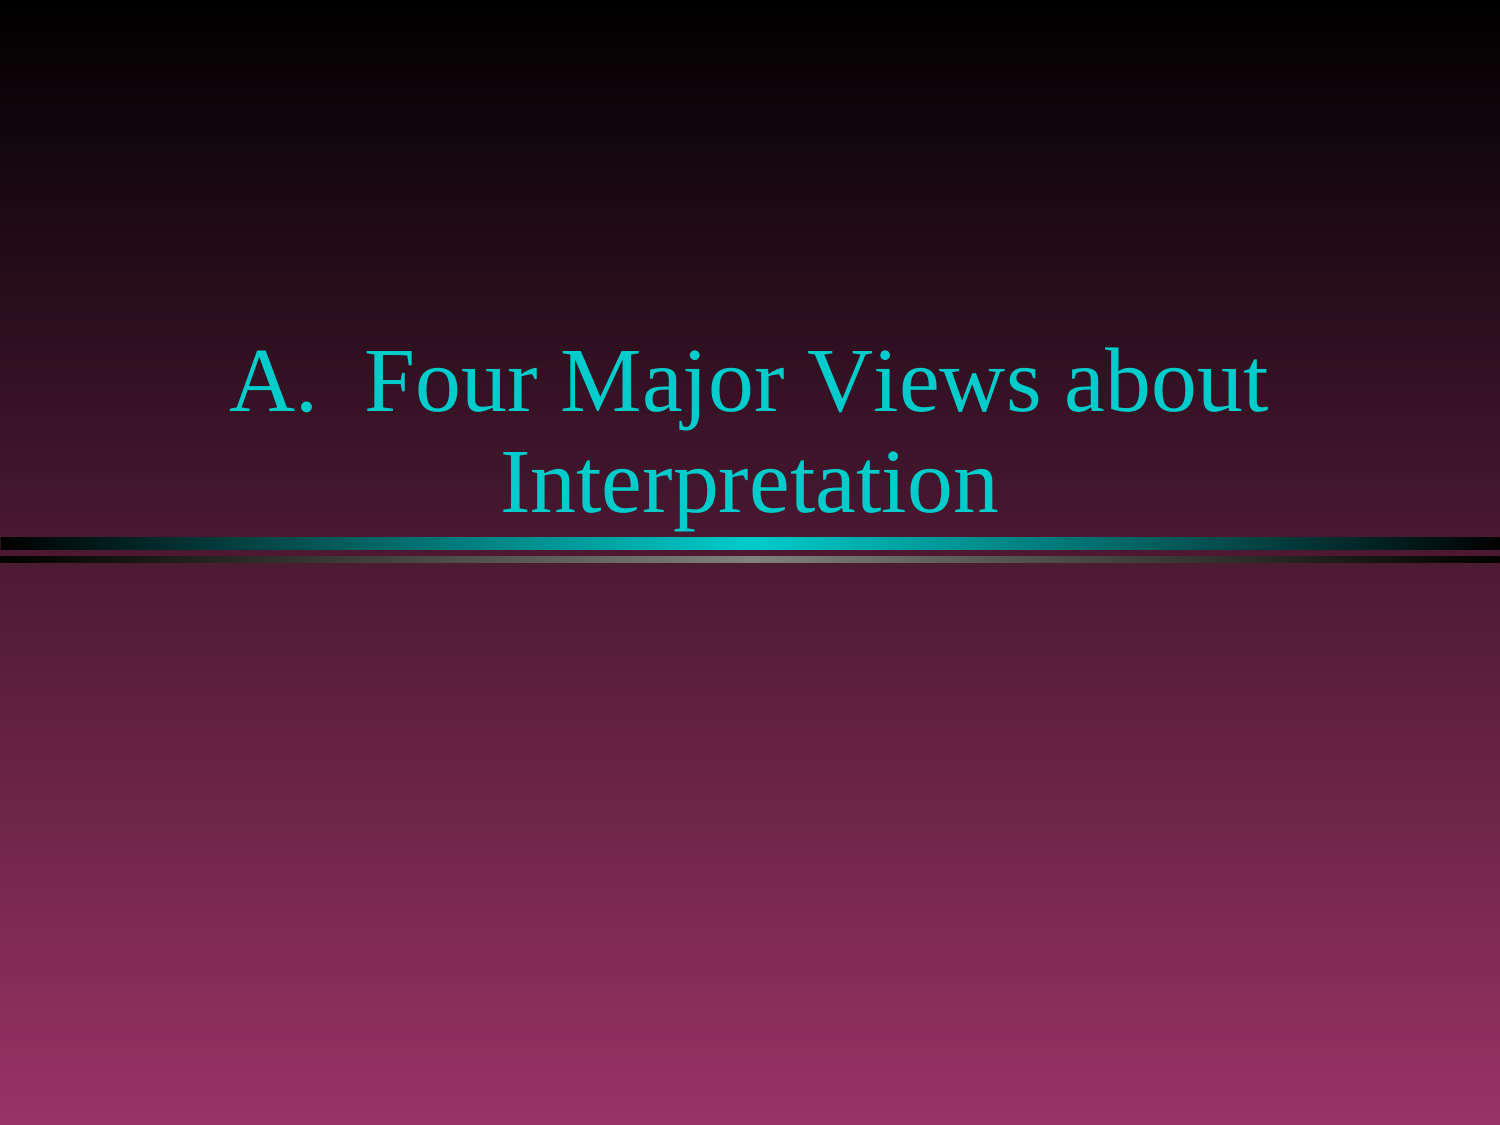

# A. Four Major Views about Interpretation